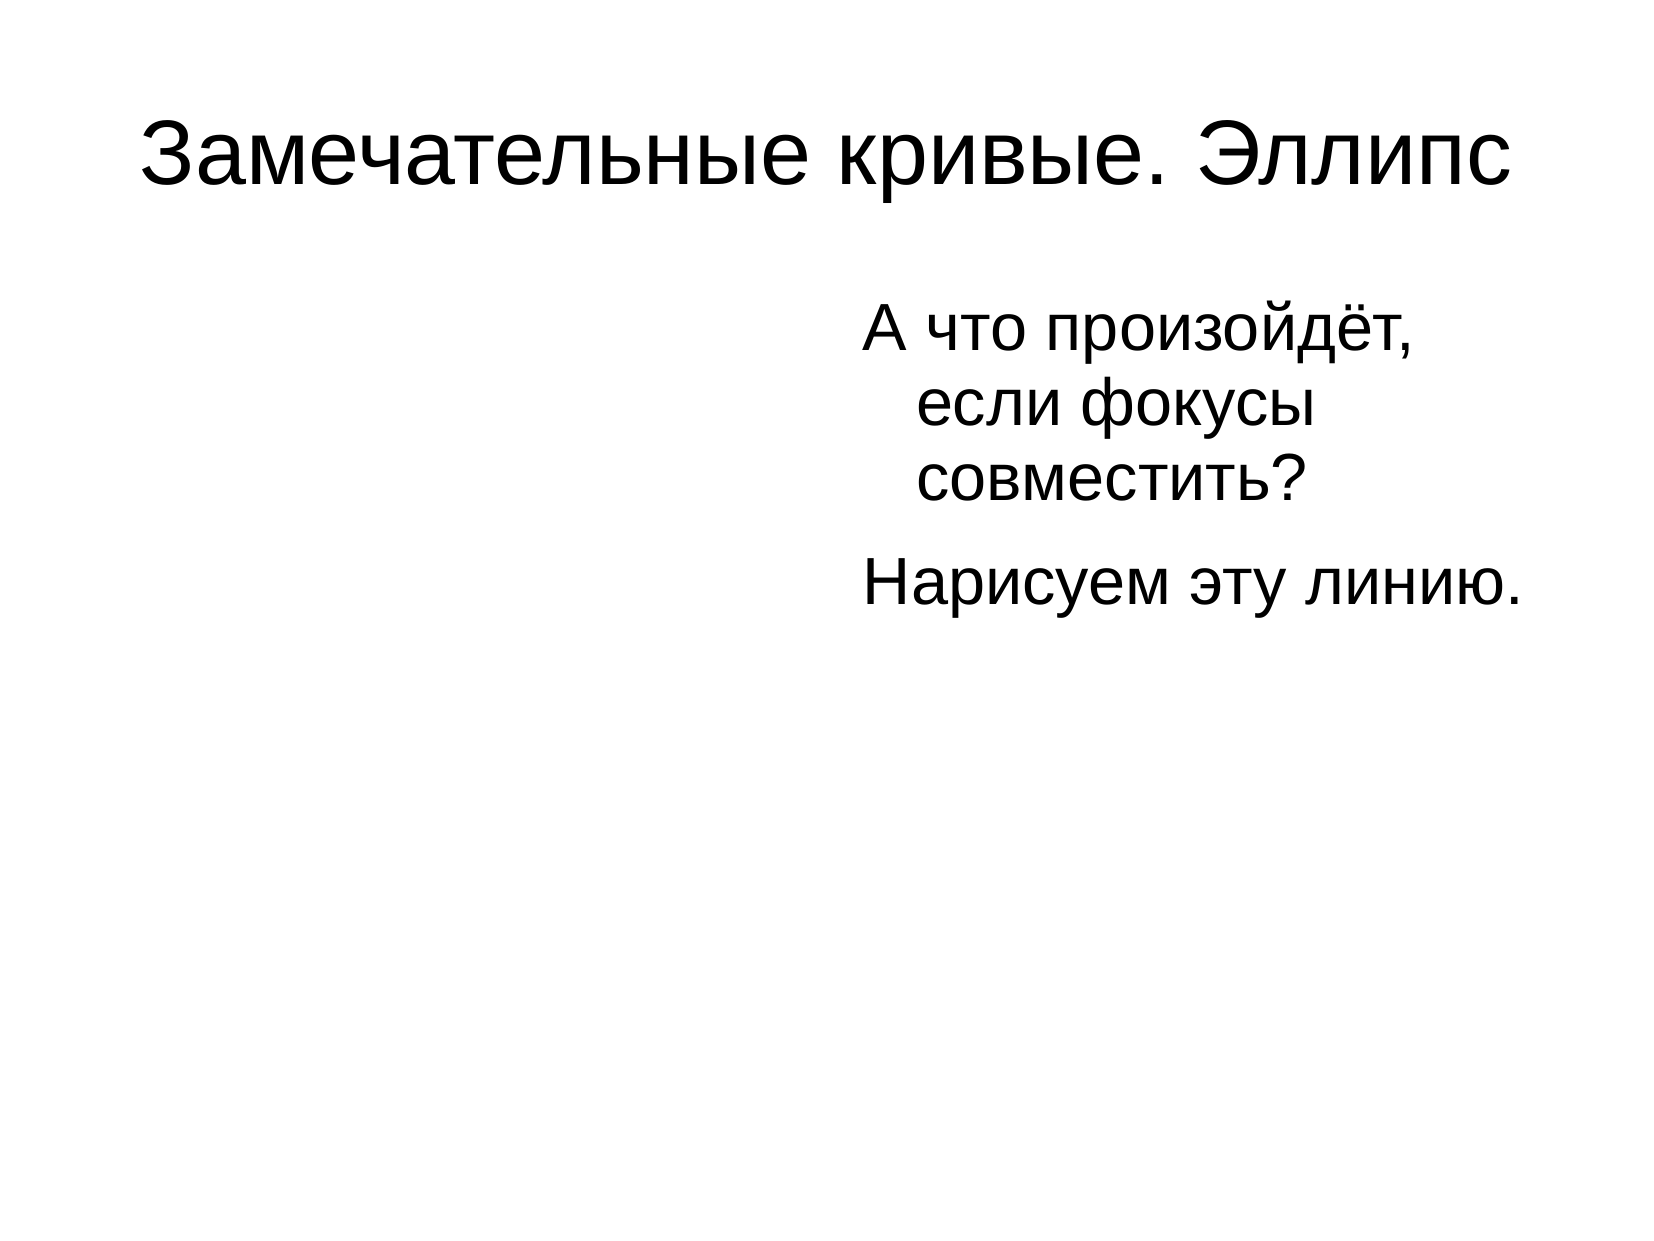

# Замечательные кривые. Эллипс
А что произойдёт, если фокусы совместить?
Нарисуем эту линию.